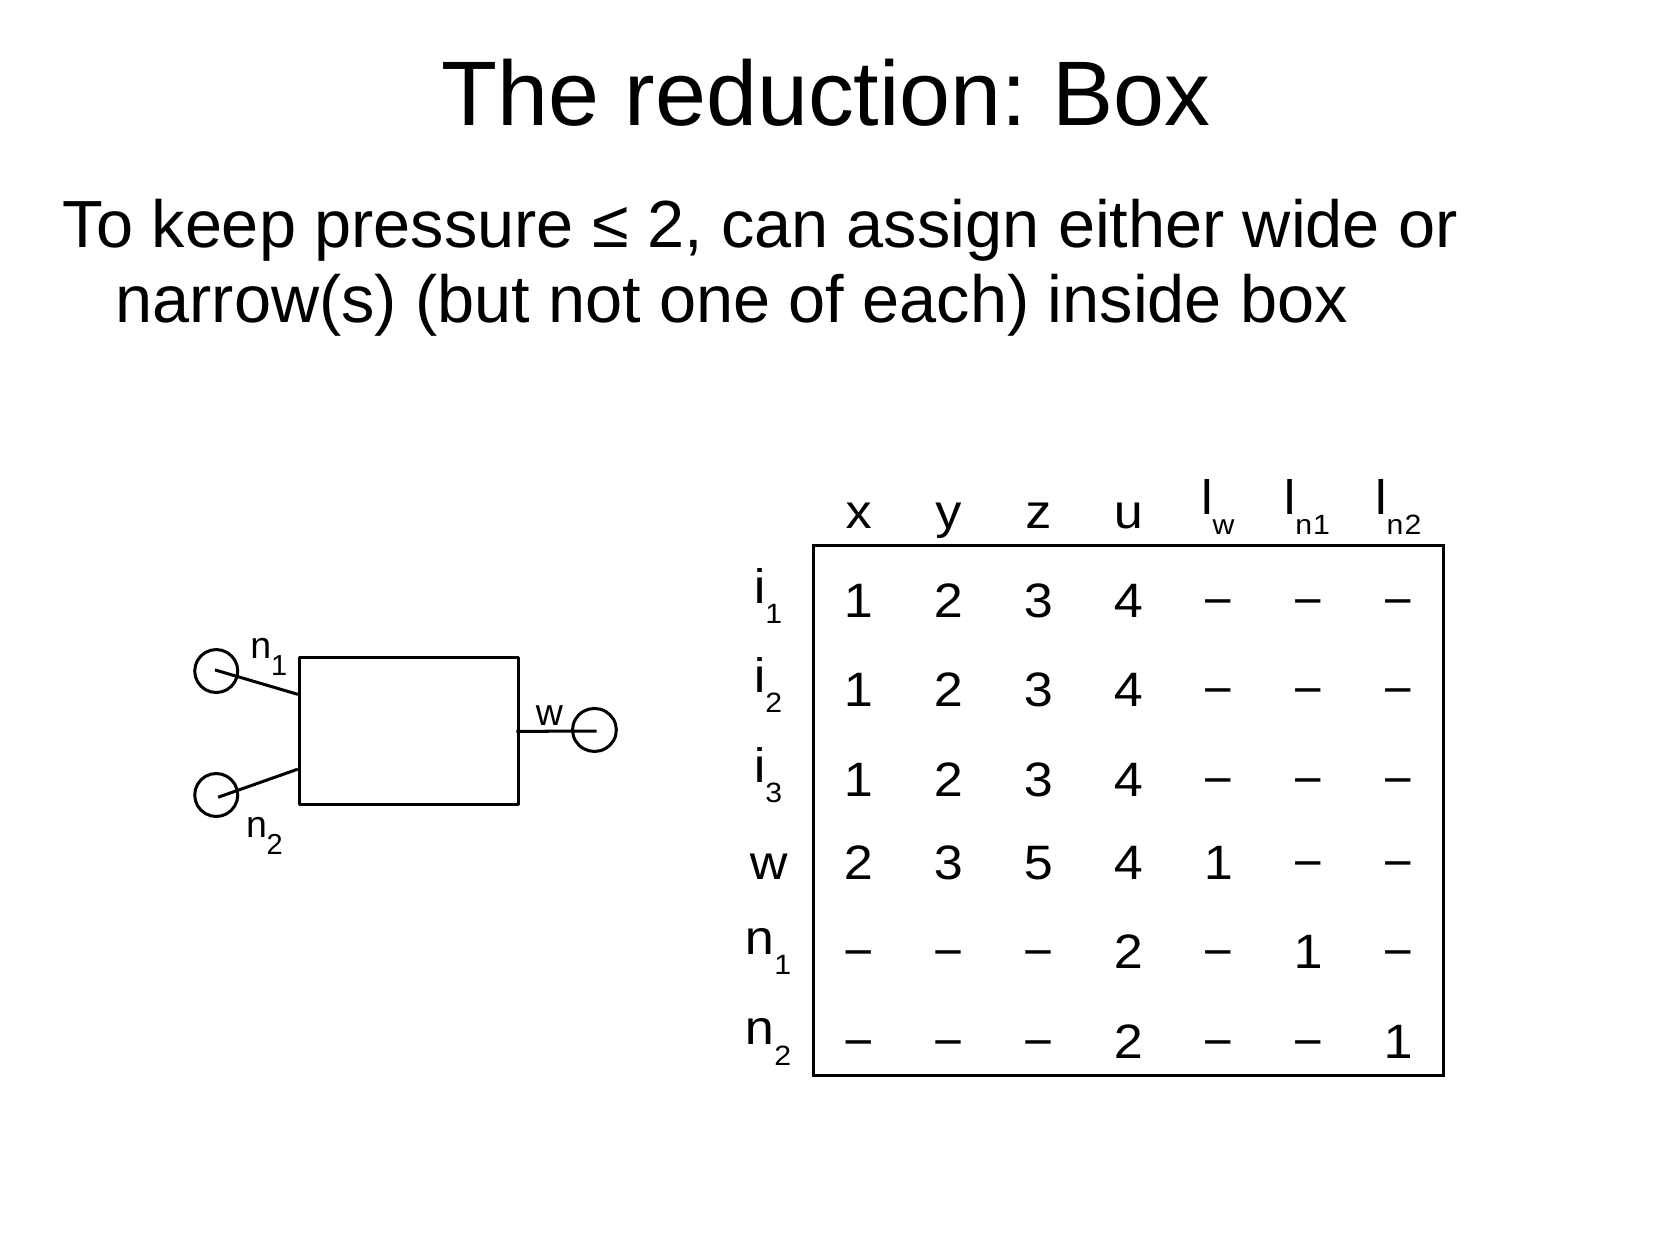

# The reduction: Box
To keep pressure ≤ 2, can assign either wide or narrow(s) (but not one of each) inside box
n1
w
n2